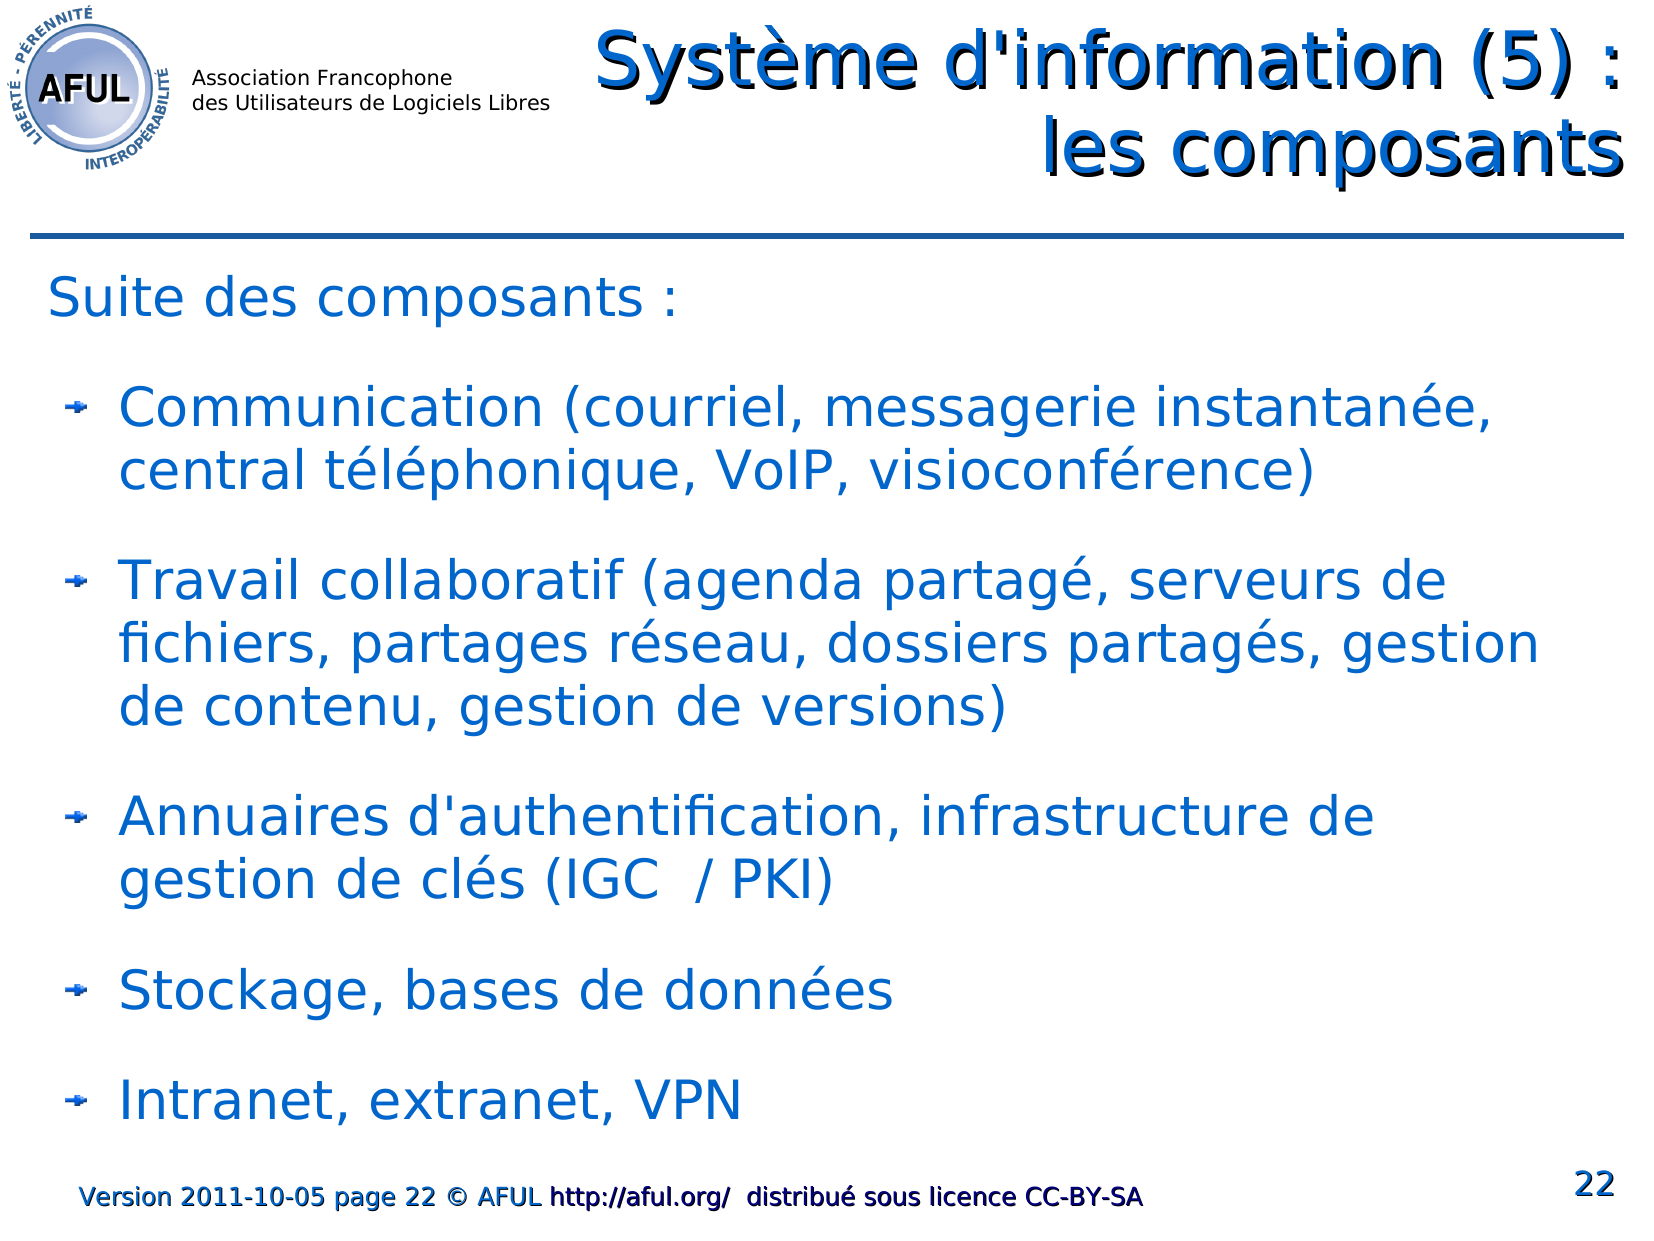

# Système d'information (5) : les composants
Suite des composants :
Communication (courriel, messagerie instantanée, central téléphonique, VoIP, visioconférence)
Travail collaboratif (agenda partagé, serveurs de fichiers, partages réseau, dossiers partagés, gestion de contenu, gestion de versions)
Annuaires d'authentification, infrastructure de gestion de clés (IGC / PKI)
Stockage, bases de données
Intranet, extranet, VPN